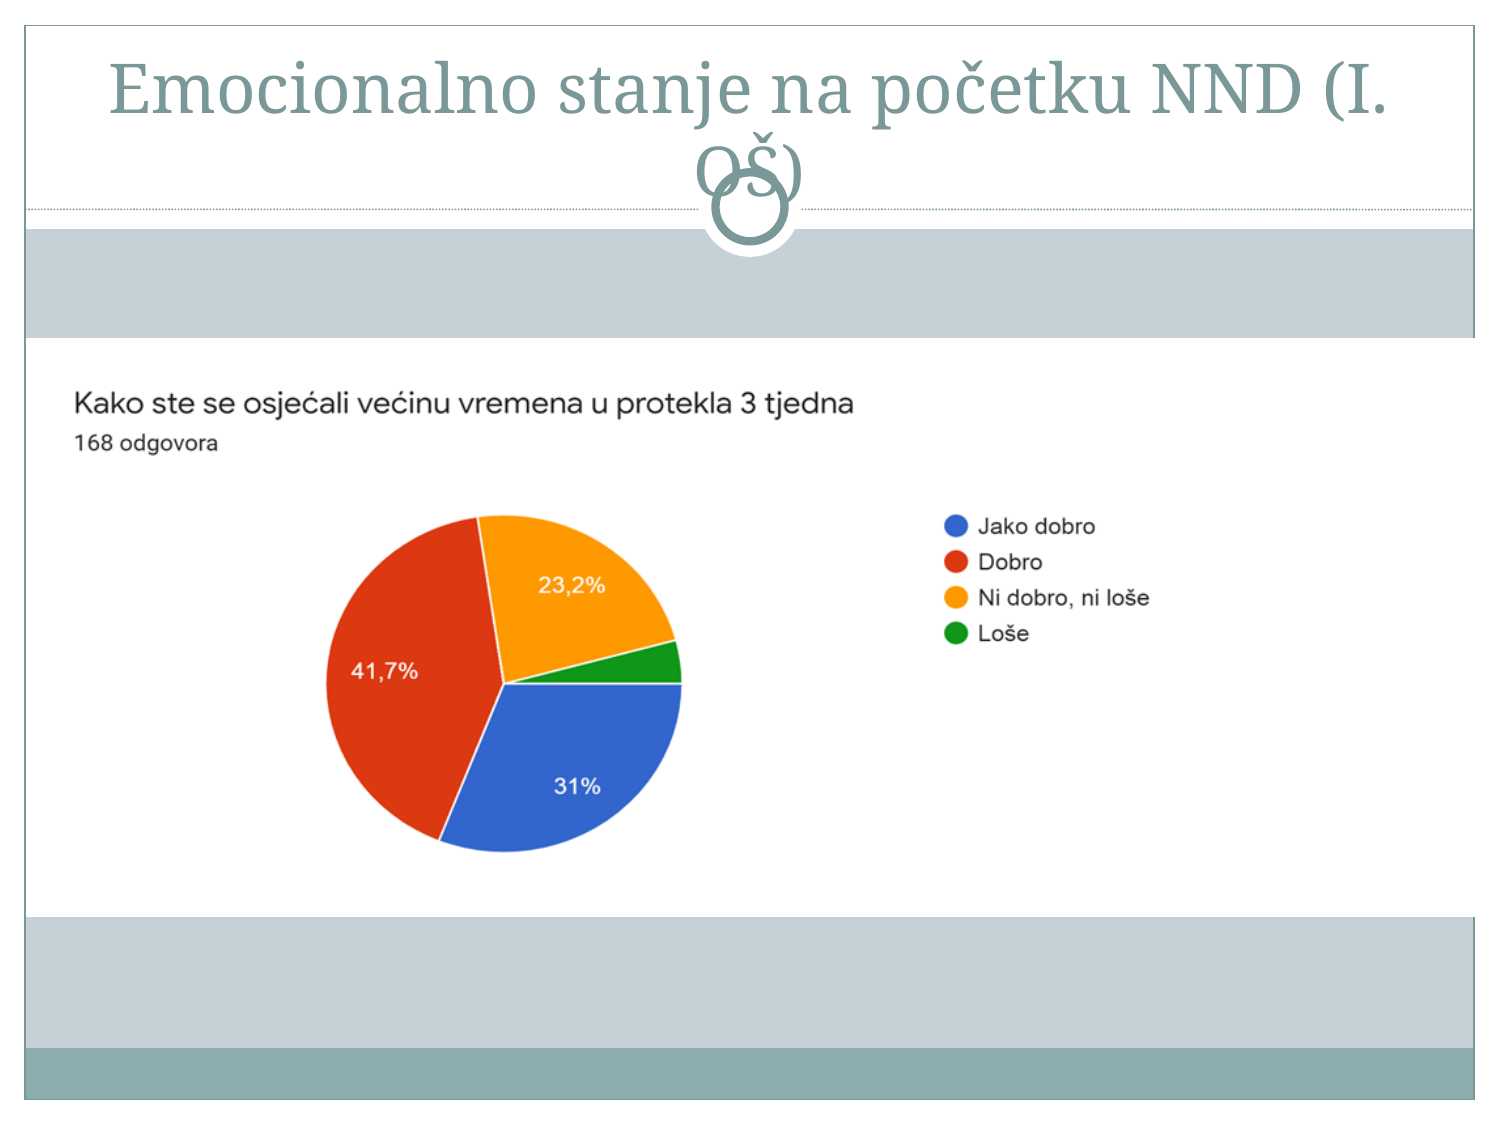

# Emocionalno stanje na početku NND (I. OŠ)